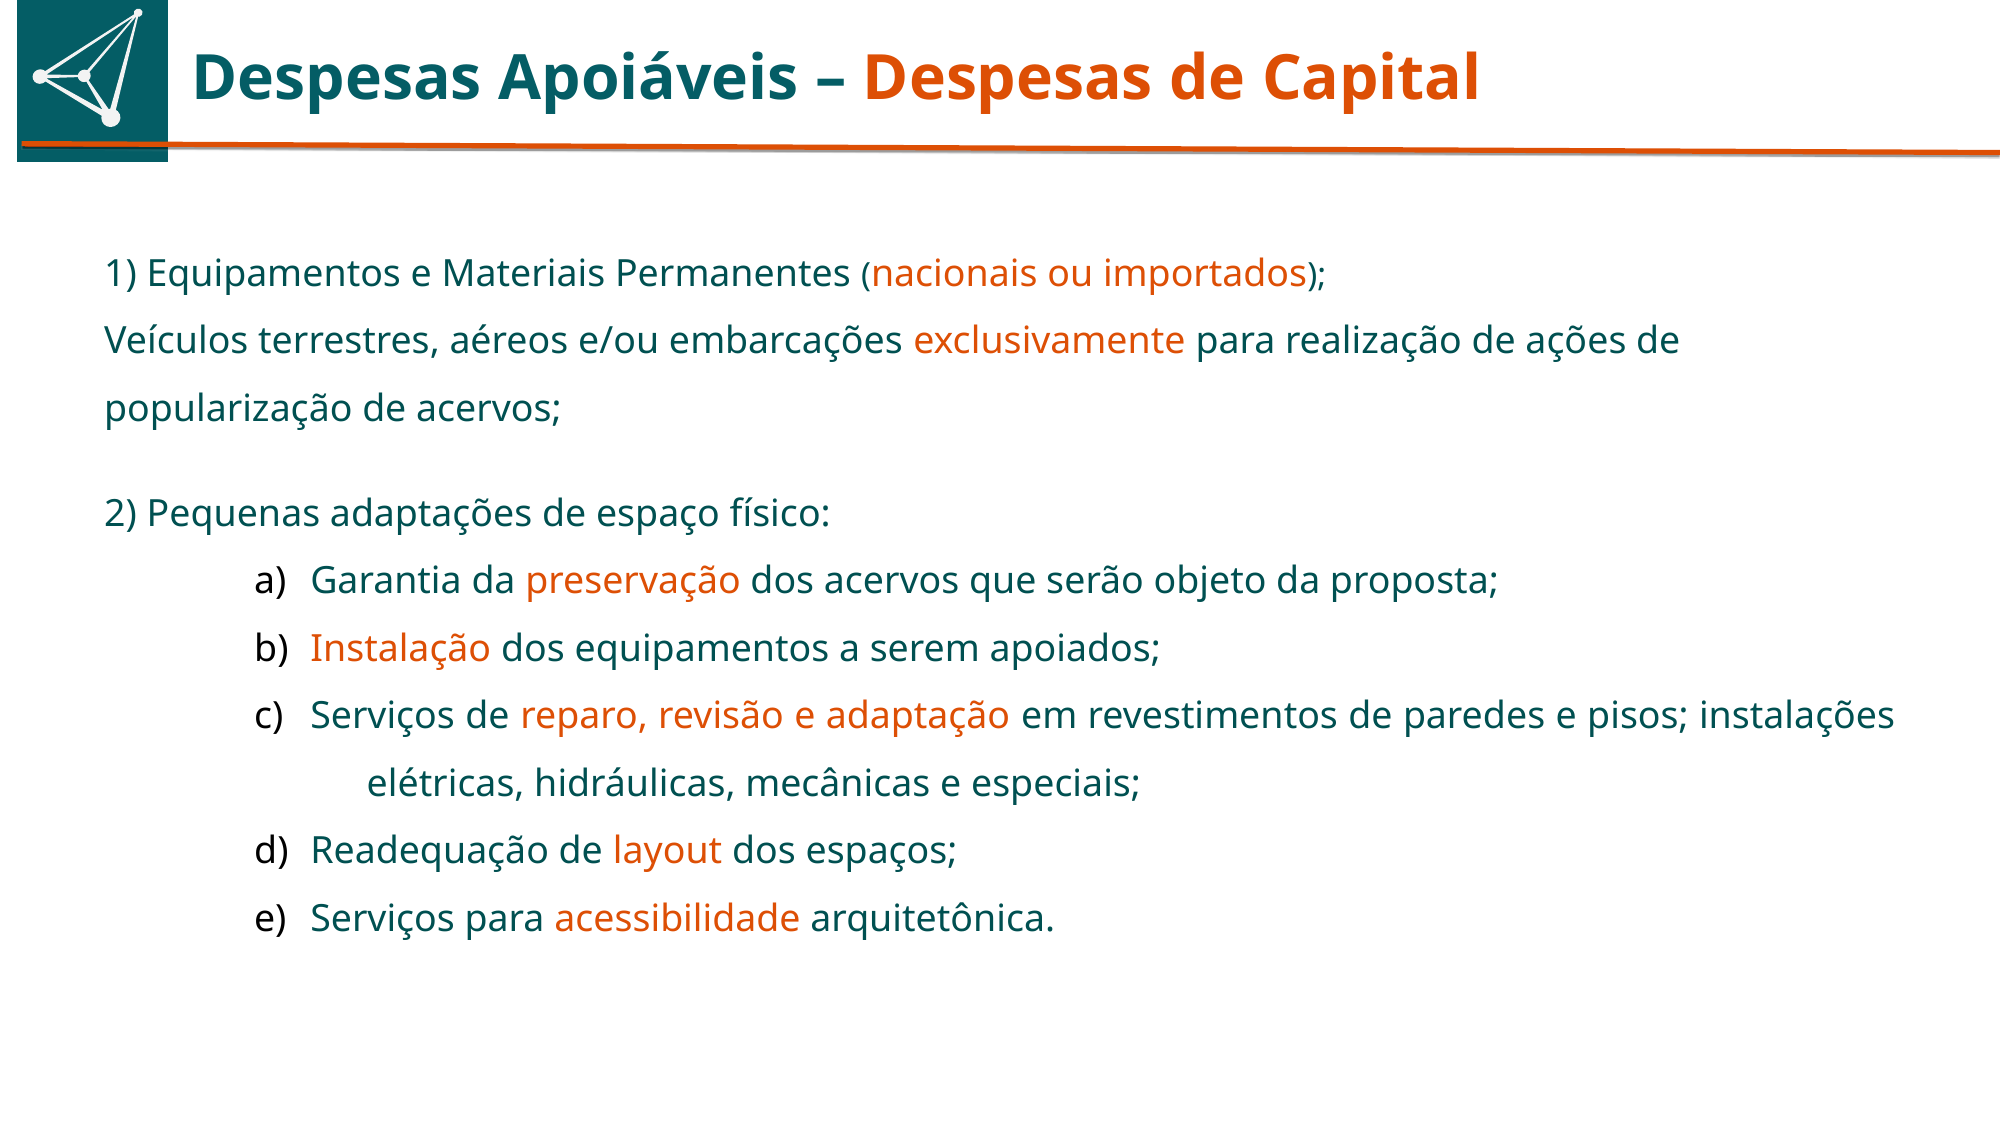

Despesas Apoiáveis – Despesas de Capital
1) Equipamentos e Materiais Permanentes (nacionais ou importados);
Veículos terrestres, aéreos e/ou embarcações exclusivamente para realização de ações de popularização de acervos;
2) Pequenas adaptações de espaço físico:
Garantia da preservação dos acervos que serão objeto da proposta;
Instalação dos equipamentos a serem apoiados;
Serviços de reparo, revisão e adaptação em revestimentos de paredes e pisos; instalações elétricas, hidráulicas, mecânicas e especiais;
Readequação de layout dos espaços;
Serviços para acessibilidade arquitetônica.